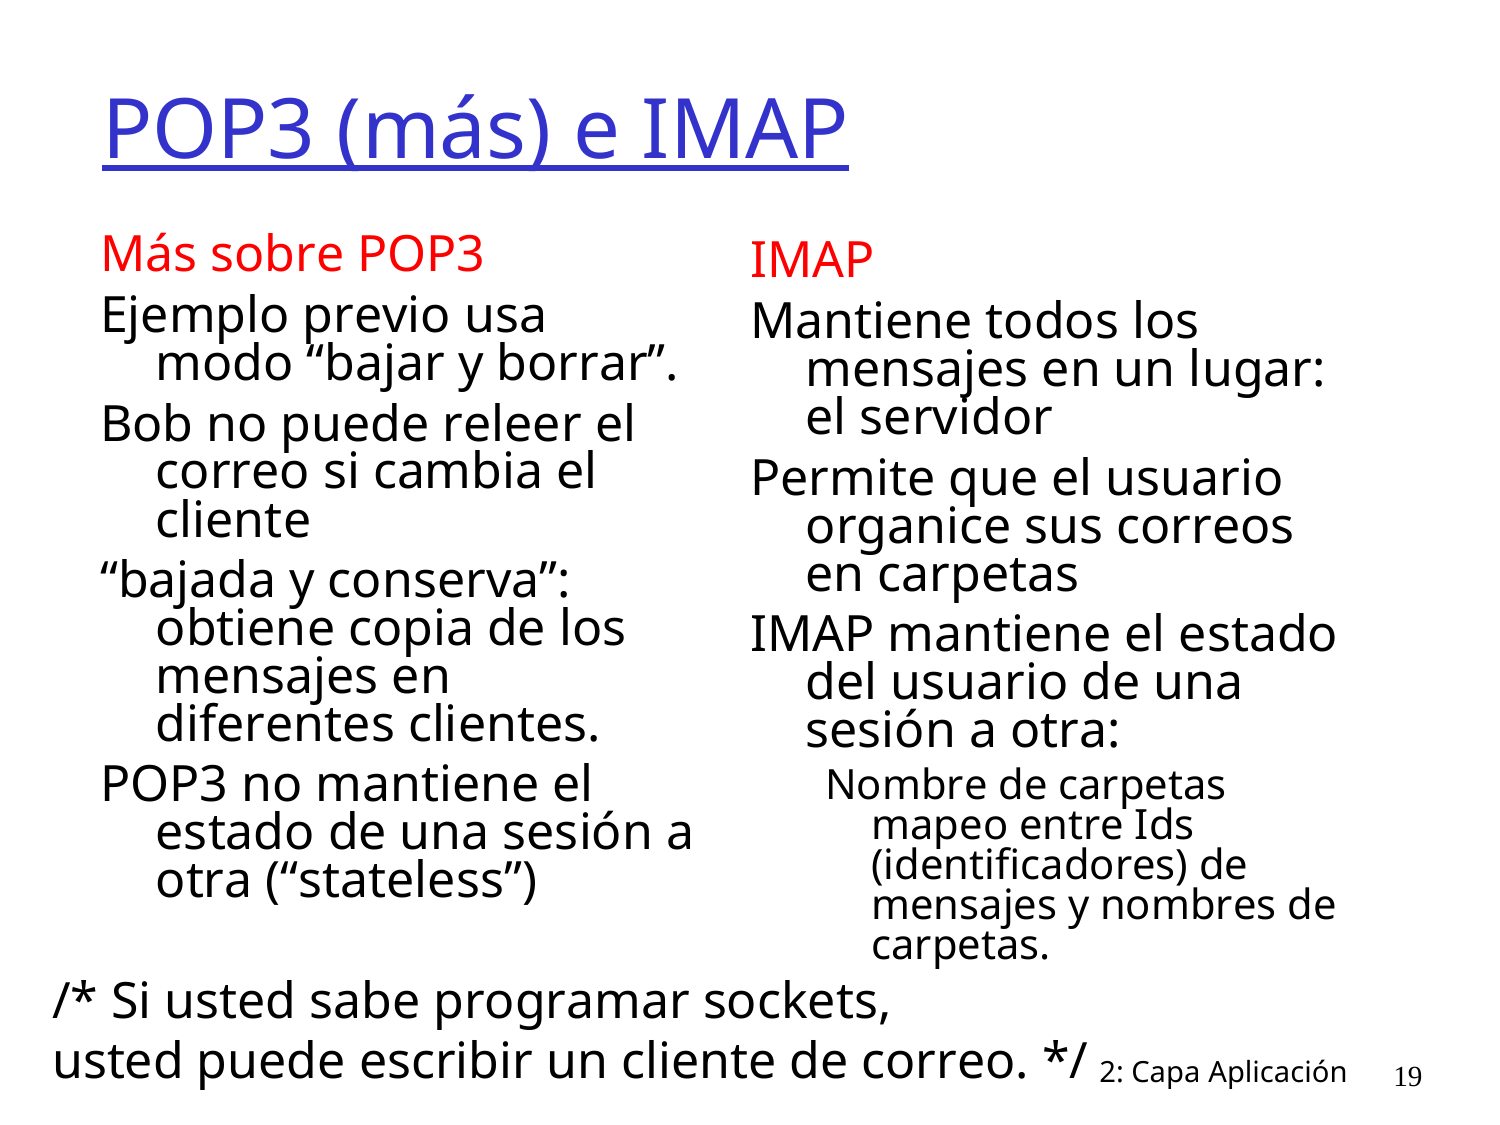

POP3 (más) e IMAP
Más sobre POP3
Ejemplo previo usa modo “bajar y borrar”.
Bob no puede releer el correo si cambia el cliente
“bajada y conserva”: obtiene copia de los mensajes en diferentes clientes.
POP3 no mantiene el estado de una sesión a otra (“stateless”)‏
IMAP
Mantiene todos los mensajes en un lugar: el servidor
Permite que el usuario organice sus correos en carpetas
IMAP mantiene el estado del usuario de una sesión a otra:
Nombre de carpetas mapeo entre Ids (identificadores) de mensajes y nombres de carpetas.
/* Si usted sabe programar sockets,
usted puede escribir un cliente de correo. */